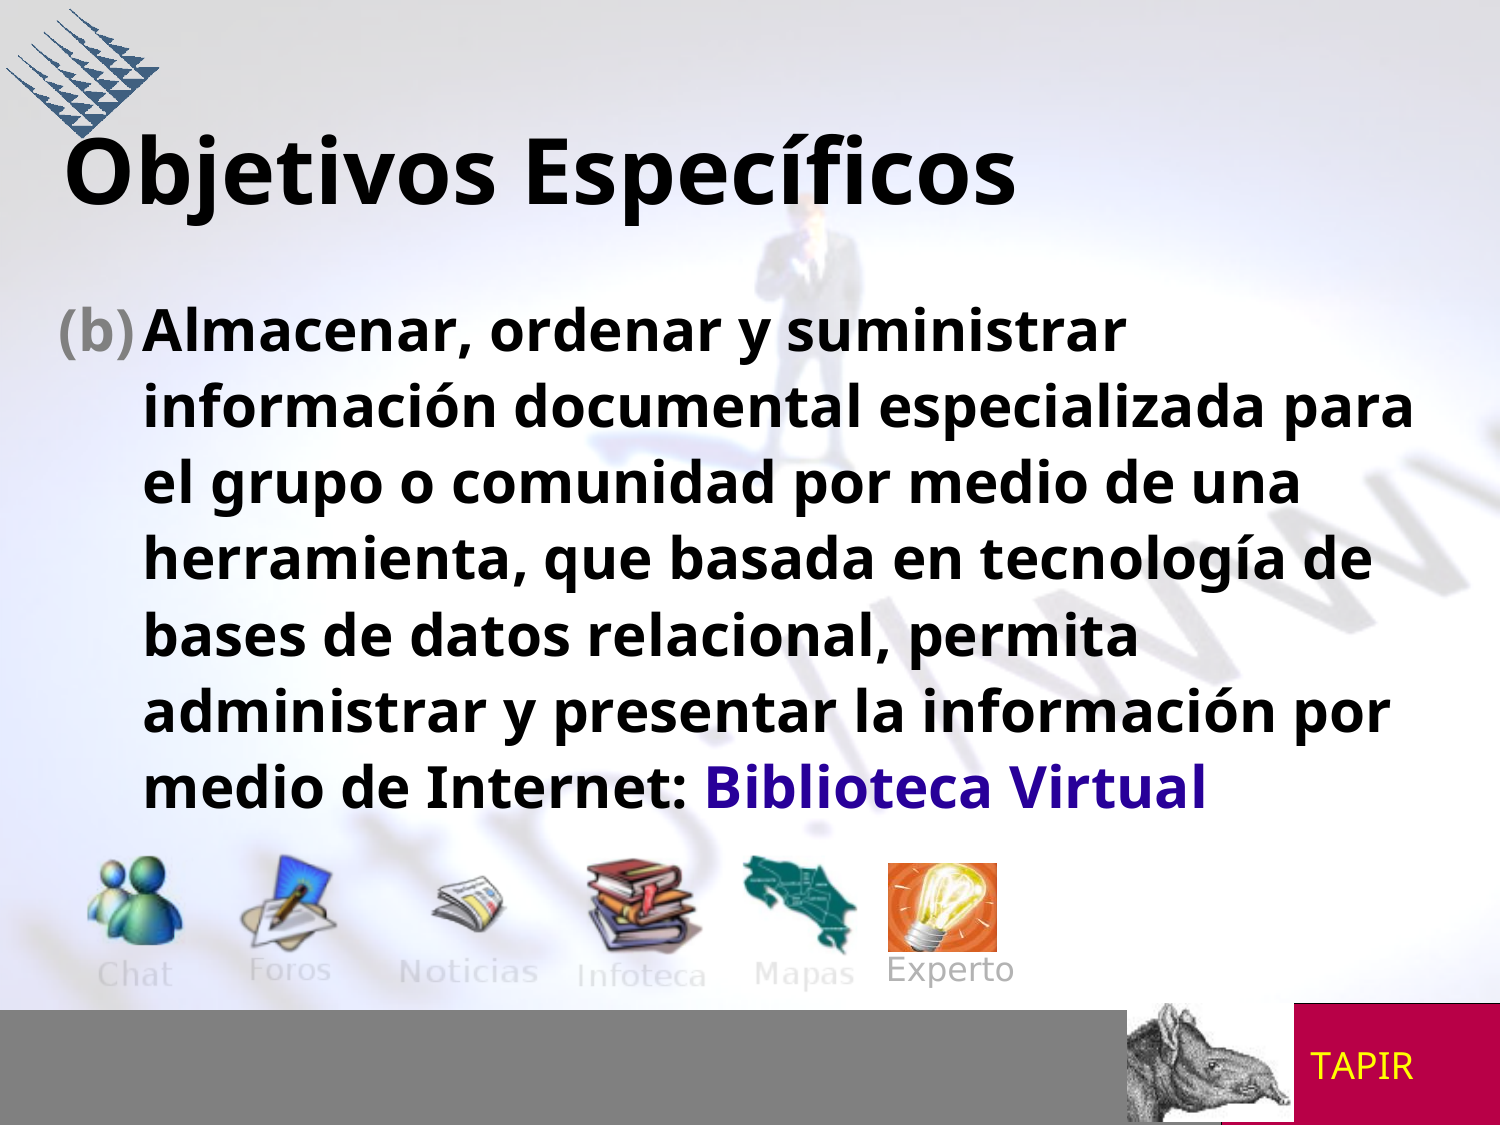

# Objetivos Específicos
Almacenar, ordenar y suministrar información documental especializada para el grupo o comunidad por medio de una herramienta, que basada en tecnología de bases de datos relacional, permita administrar y presentar la información por medio de Internet: Biblioteca Virtual
Experto
TAPIR